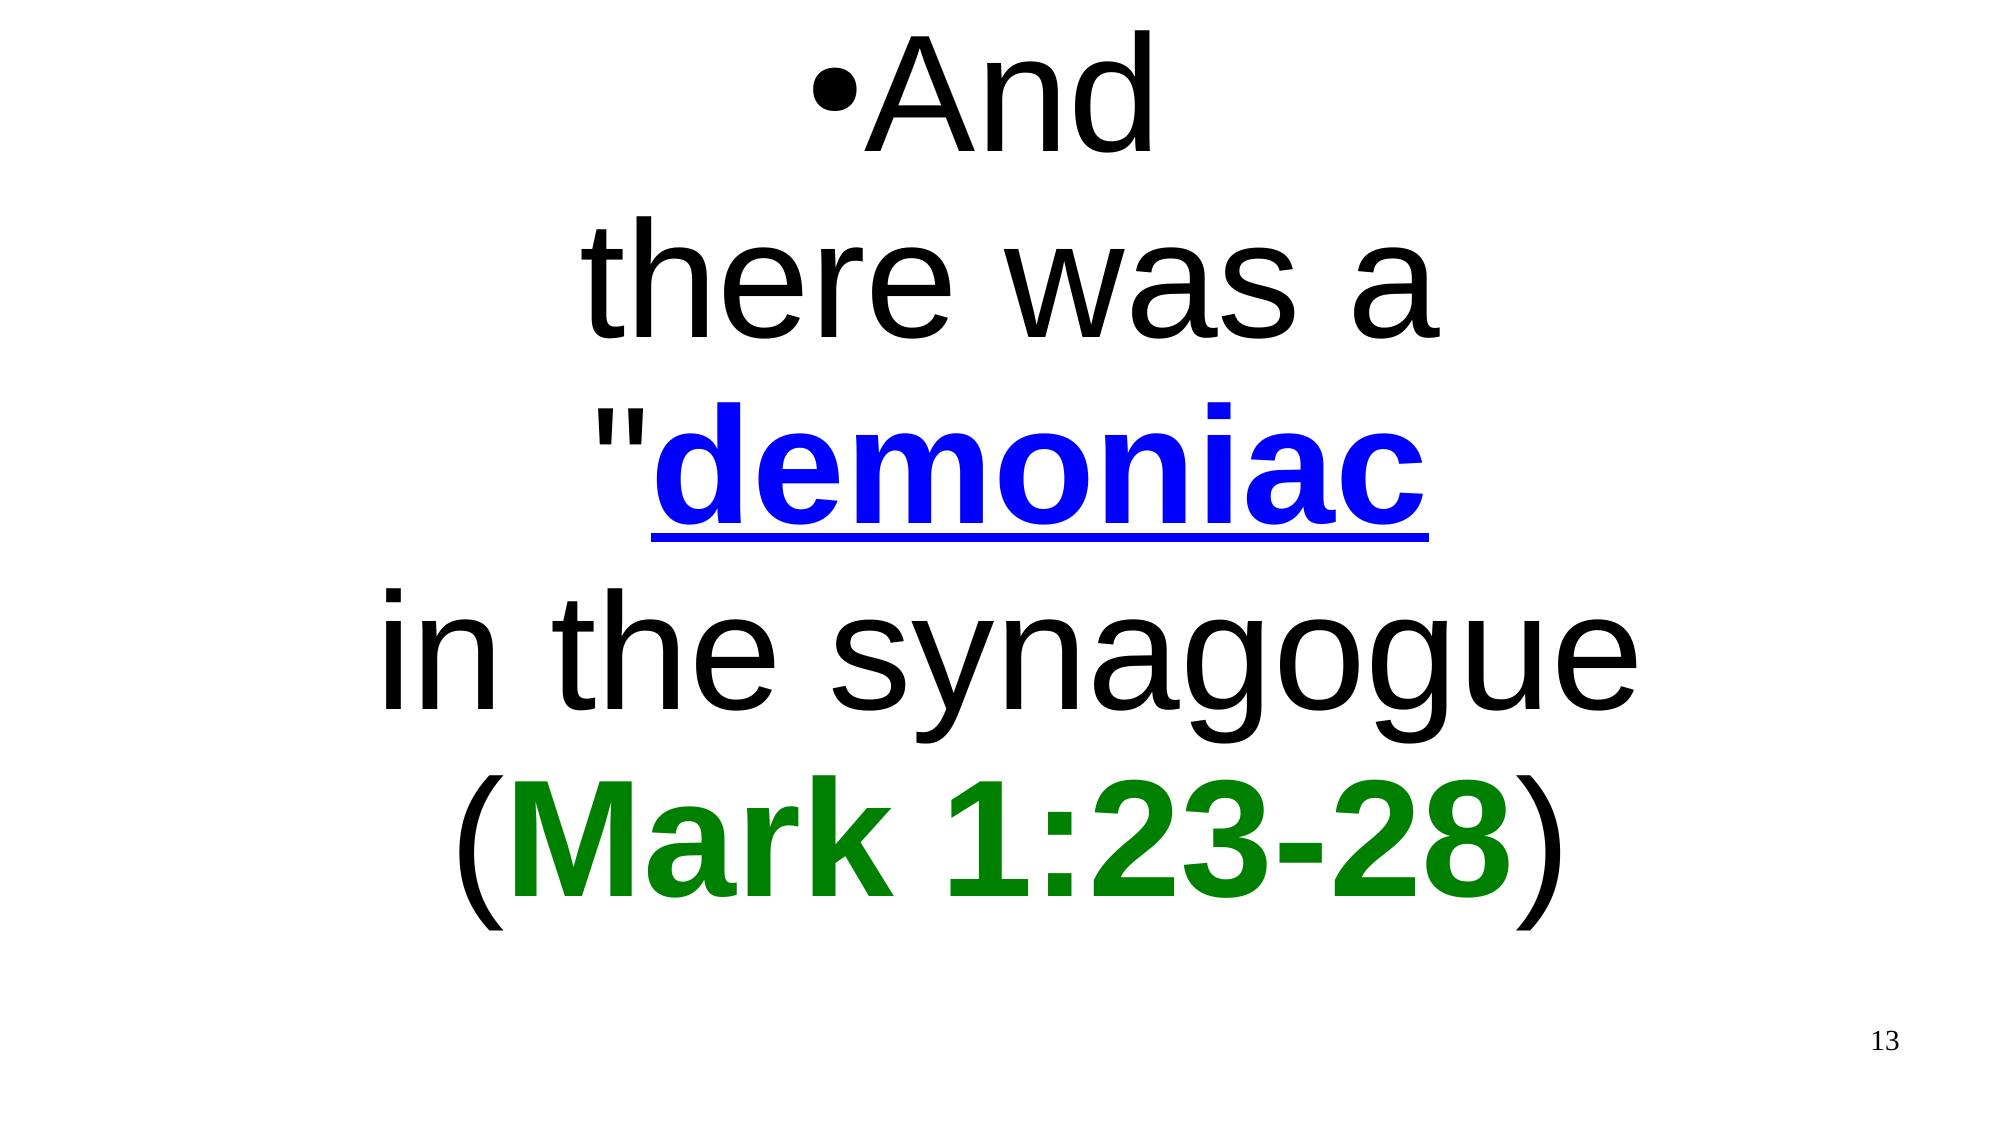

# And there was a "demoniac in the synagogue (Mark 1:23-28)
13